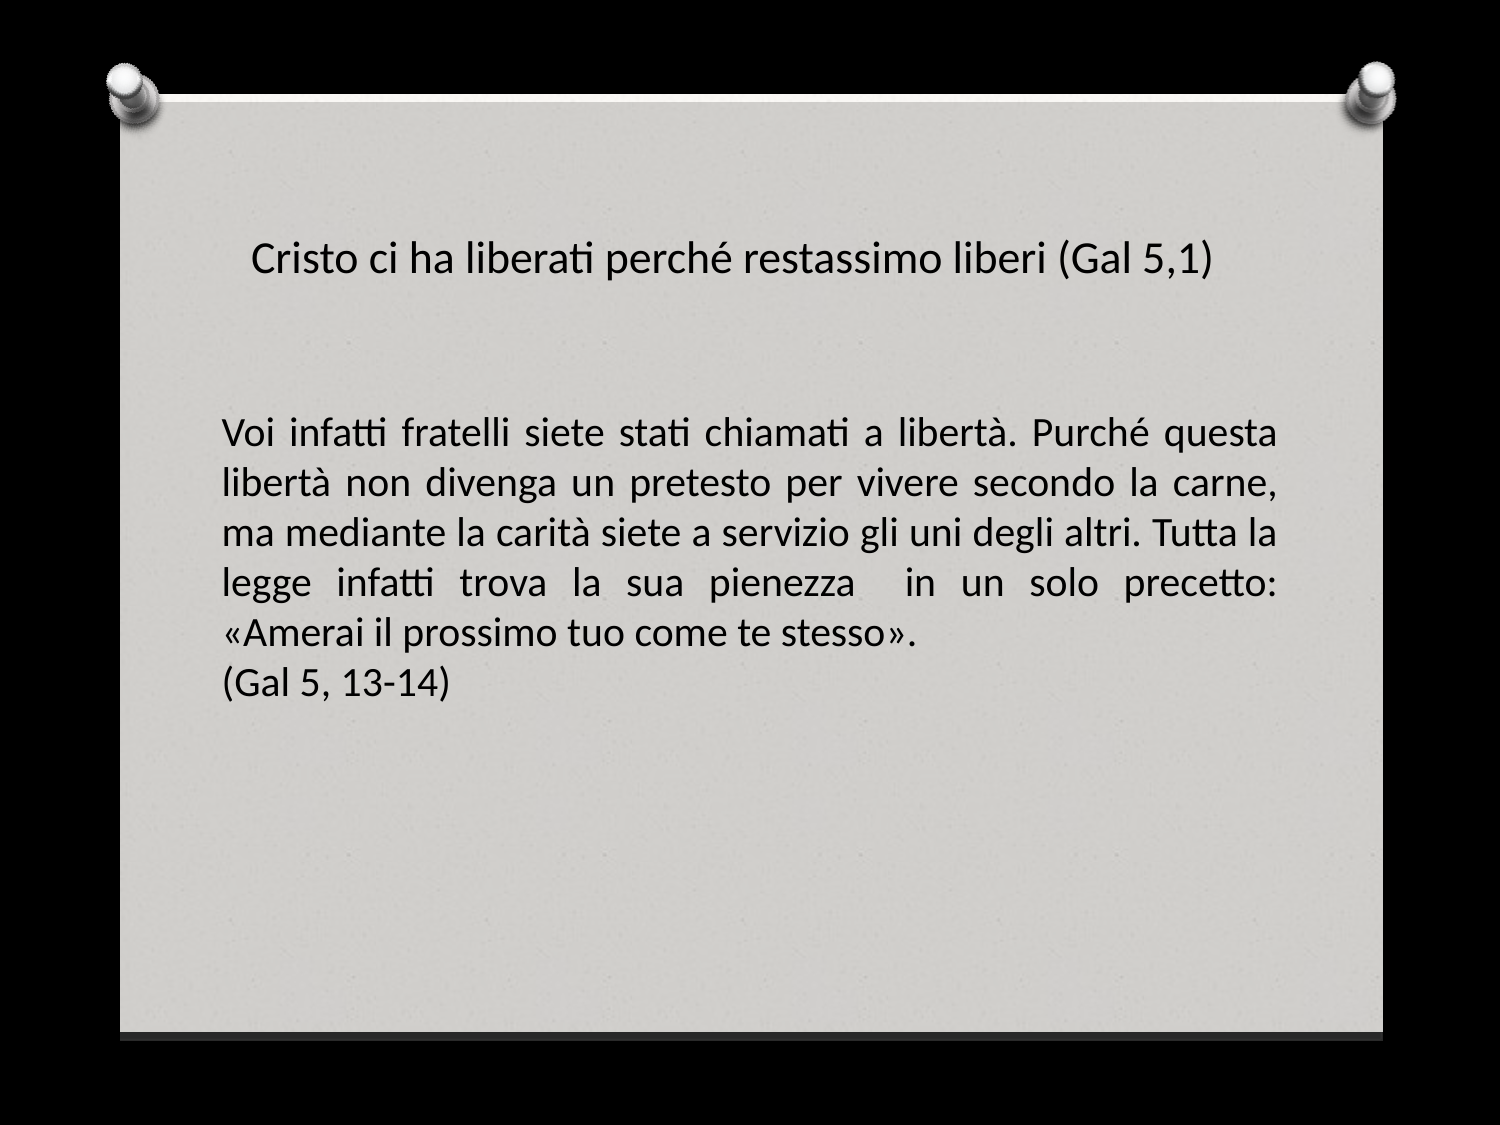

Cristo ci ha liberati perché restassimo liberi (Gal 5,1)
Voi infatti fratelli siete stati chiamati a libertà. Purché questa libertà non divenga un pretesto per vivere secondo la carne, ma mediante la carità siete a servizio gli uni degli altri. Tutta la legge infatti trova la sua pienezza in un solo precetto: «Amerai il prossimo tuo come te stesso».
(Gal 5, 13-14)